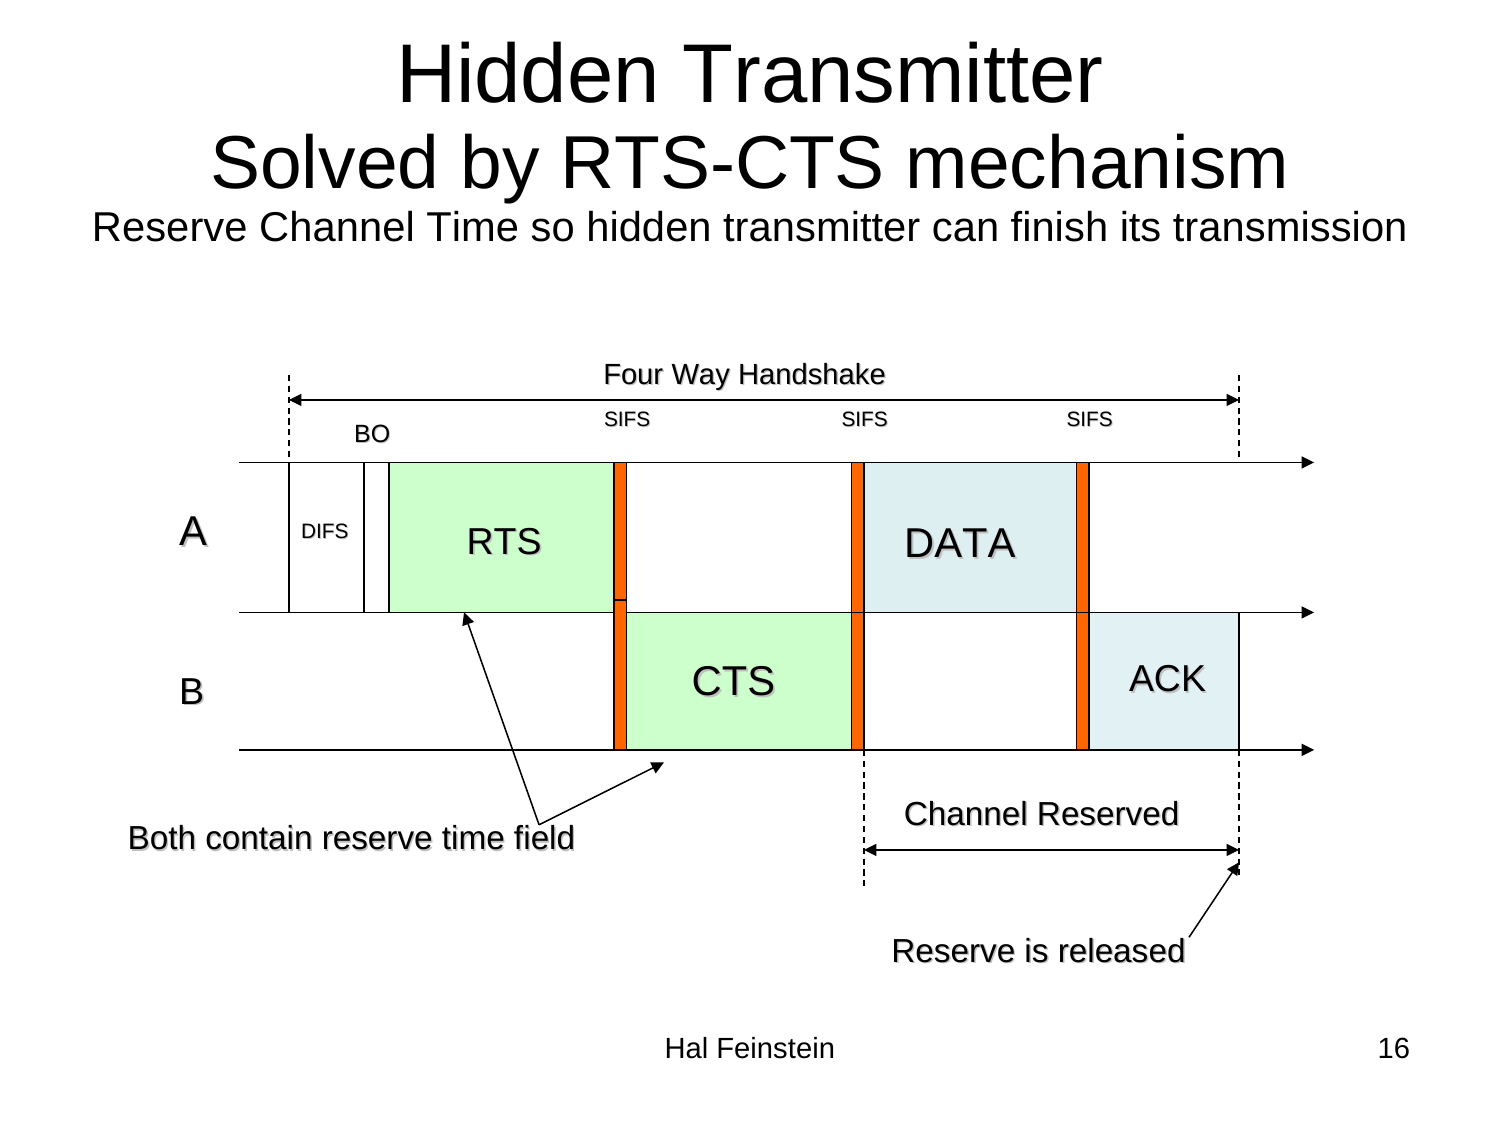

# Hidden Transmitter Solved by RTS-CTS mechanism Reserve Channel Time so hidden transmitter can finish its transmission
Four Way Handshake
SIFS
SIFS
SIFS
BO
DIFS
A
RTS
DATA
CTS
ACK
B
Channel Reserved
Both contain reserve time field
Reserve is released
Hal Feinstein
16